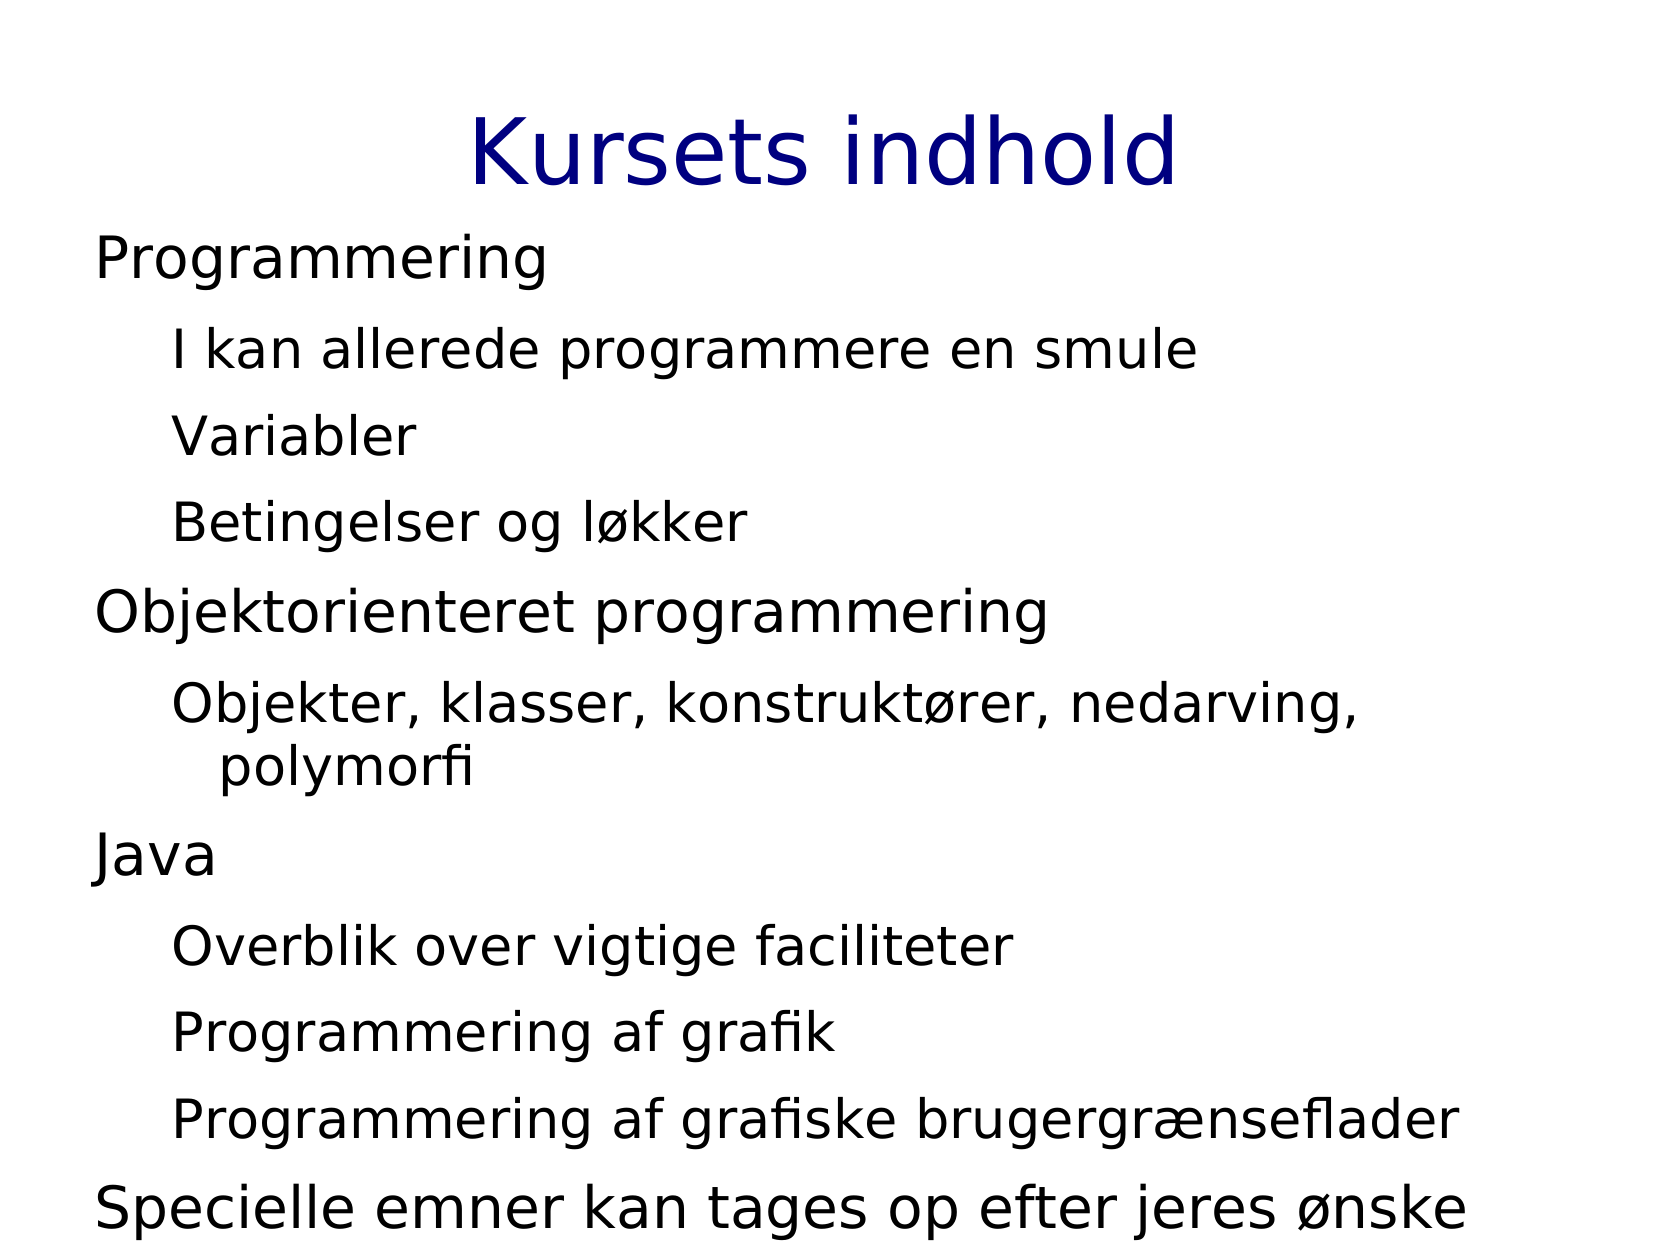

# Kursets indhold
Programmering
I kan allerede programmere en smule
Variabler
Betingelser og løkker
Objektorienteret programmering
Objekter, klasser, konstruktører, nedarving, polymorfi
Java
Overblik over vigtige faciliteter
Programmering af grafik
Programmering af grafiske brugergrænseflader
Specielle emner kan tages op efter jeres ønske
Hvis der er tid